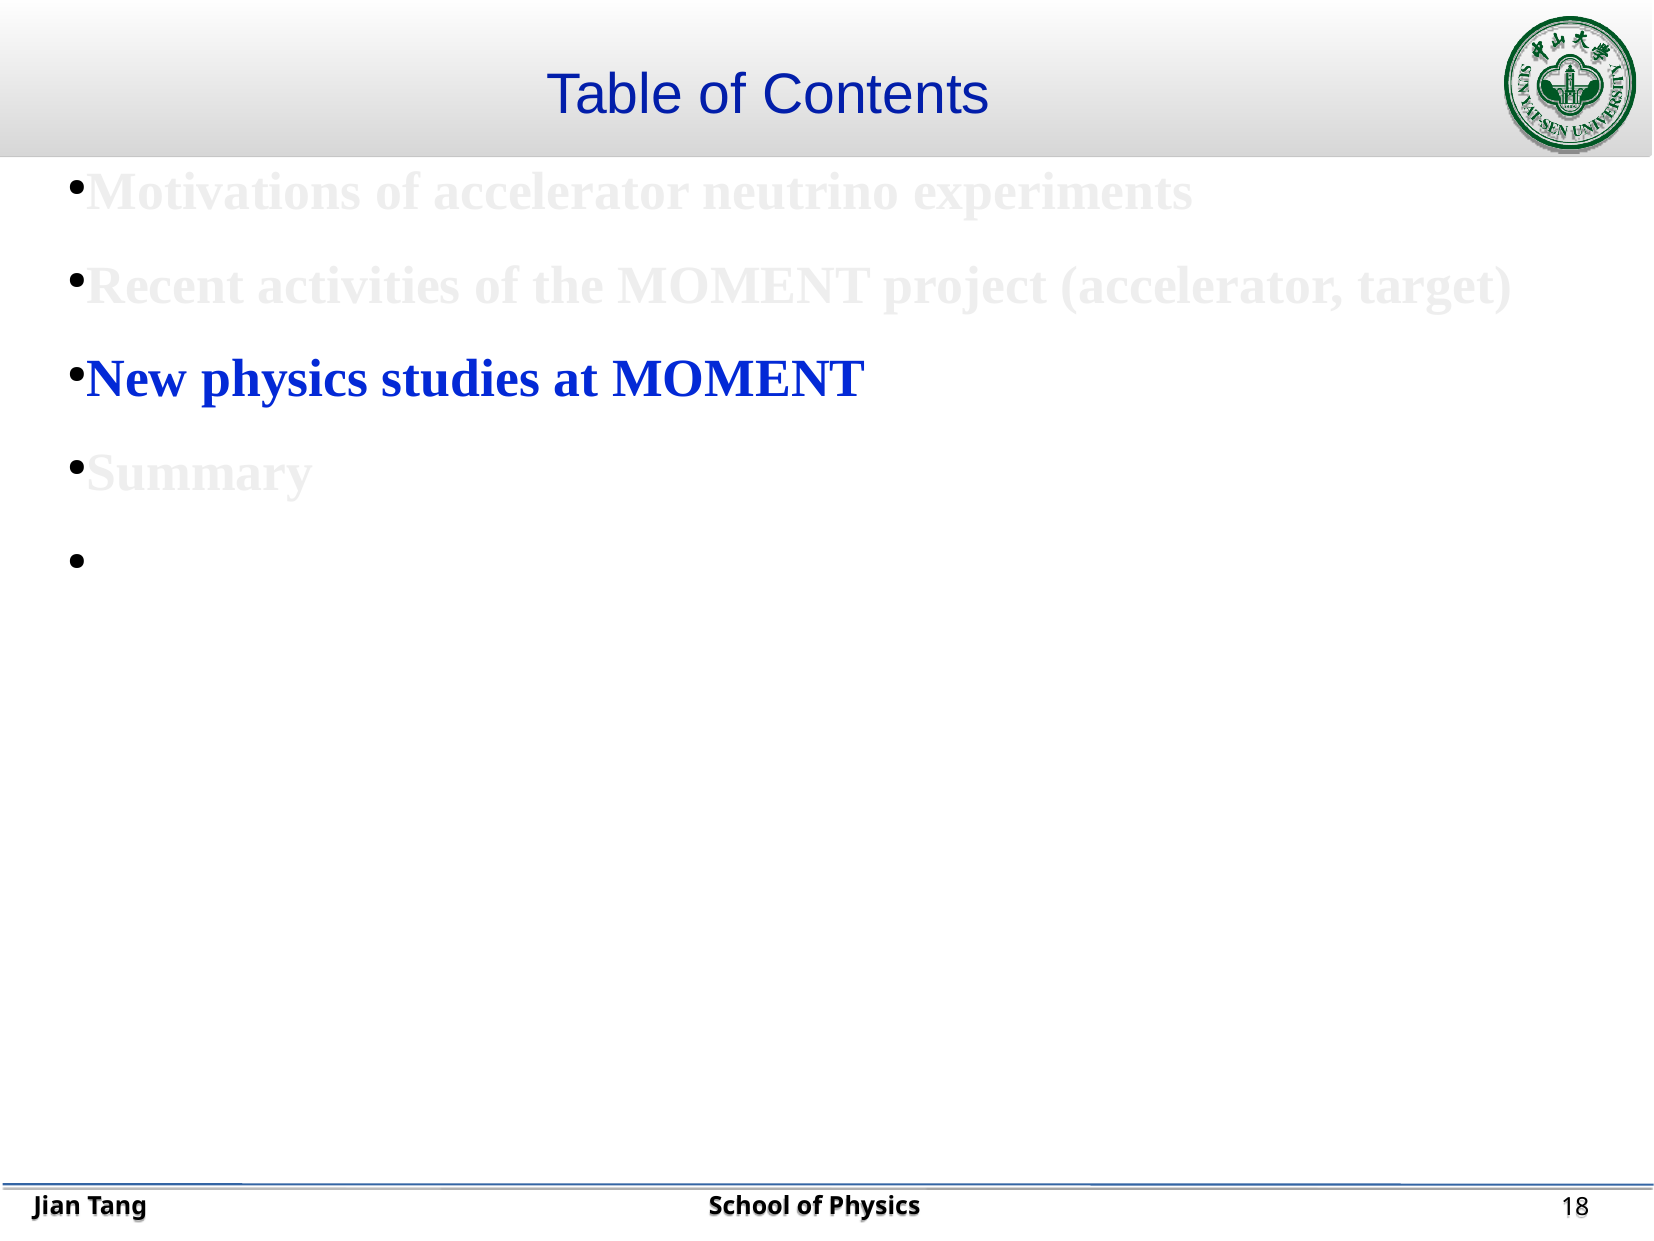

# Table of Contents
Motivations of accelerator neutrino experiments
Recent activities of the MOMENT project (accelerator, target)
New physics studies at MOMENT
Summary